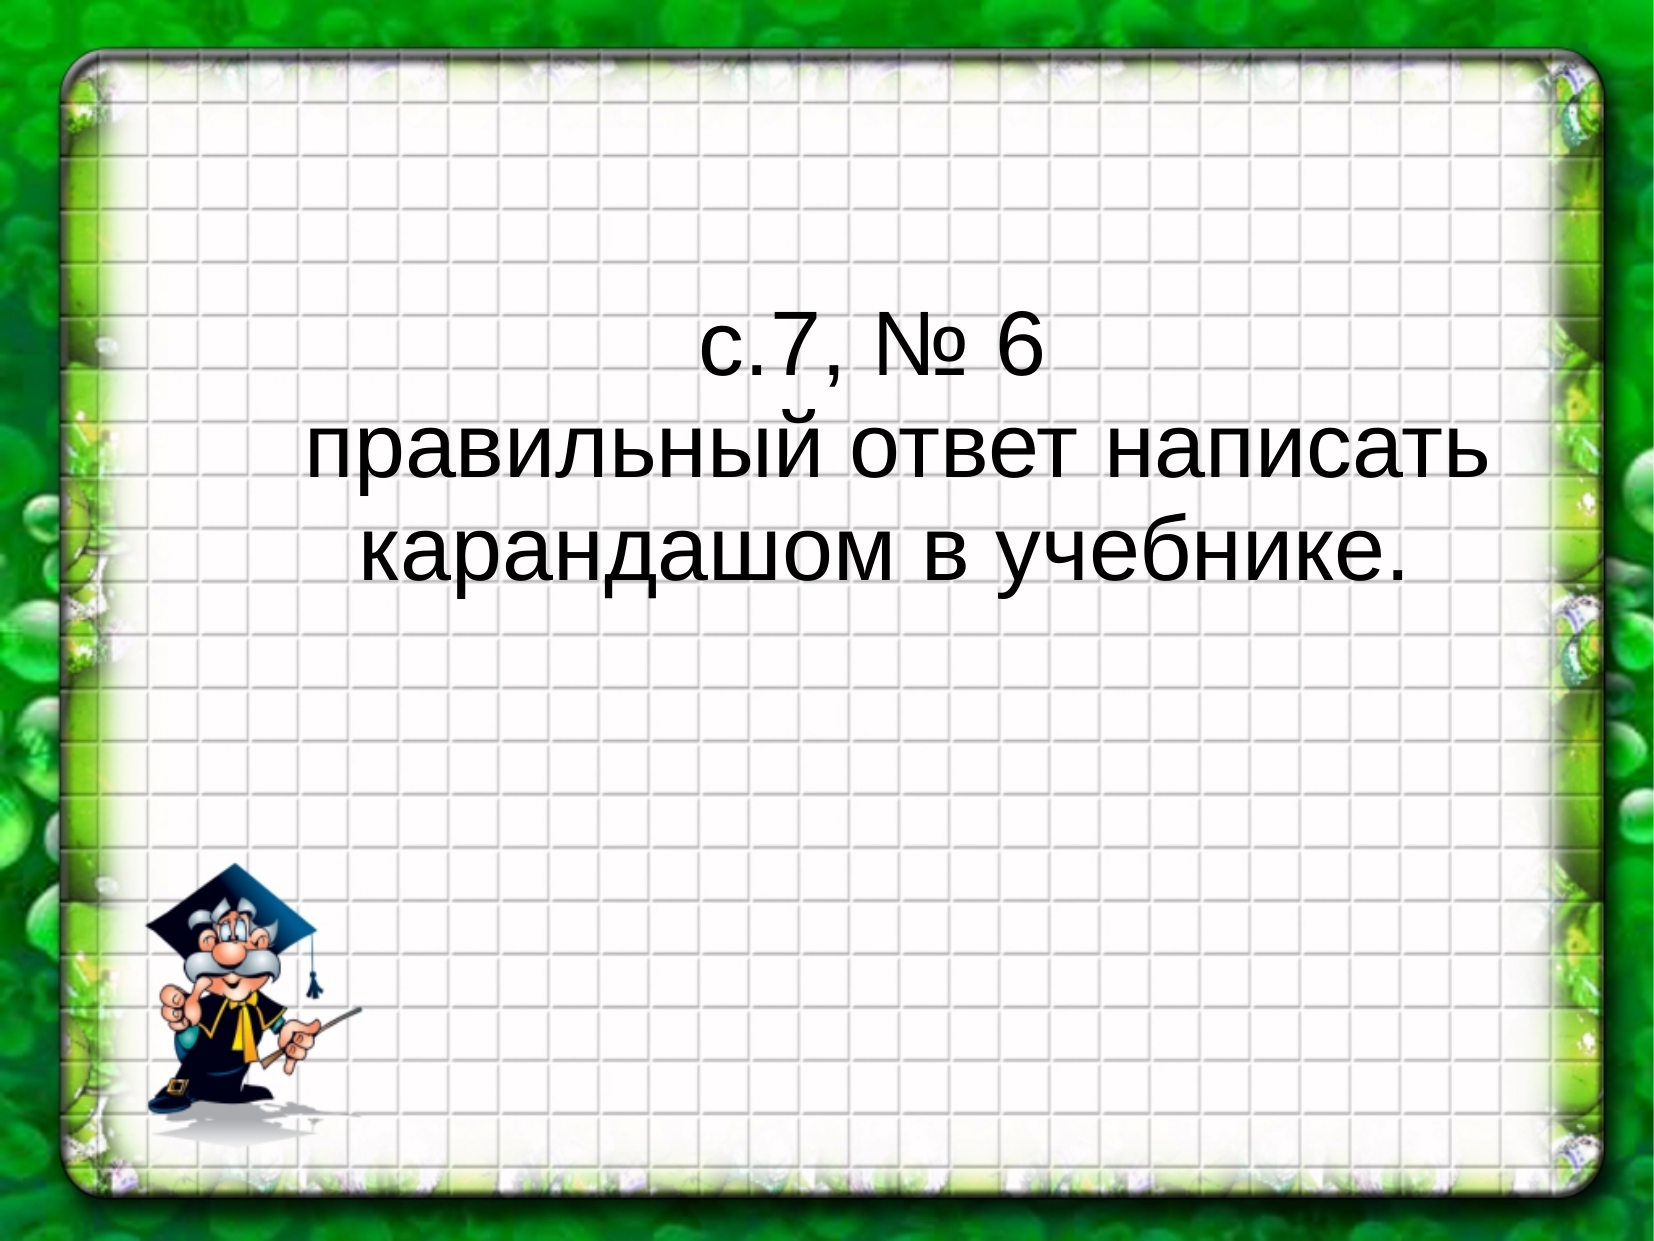

# с.7, № 6 правильный ответ написать карандашом в учебнике.